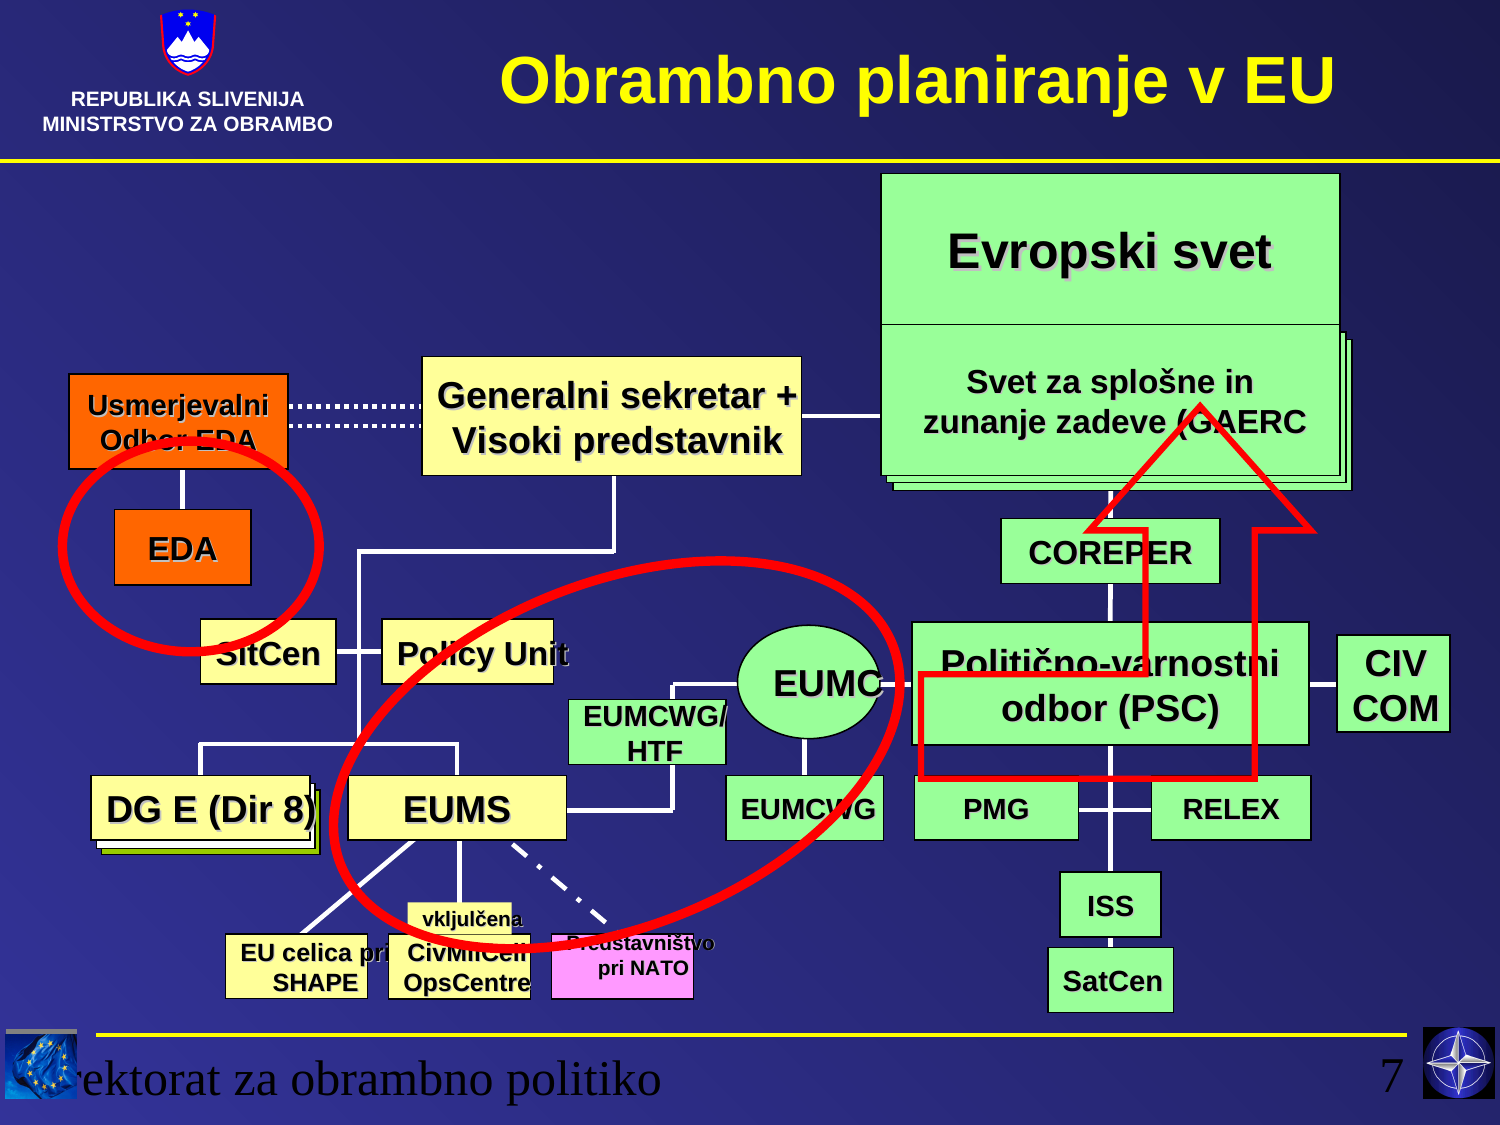

# Obrambno planiranje v EU
Evropski svet
Svet za splošne in
 zunanje zadeve (GAERC
Generalni sekretar +
Visoki predstavnik
Usmerjevalni
Odbor EDA
SitCen
Policy Unit
DG E (Dir 8)
EUMS
DG E
EDA
COREPER
Politično-varnostni
odbor (PSC)
EUMC
CIV
COM
EUMCWG/
HTF
PMG
RELEX
ISS
SatCen
EUMCWG
vkljulčena
EU celica pri
SHAPE
CivMilCell
OpsCentre
Predstavništvo
pri NATO
7
Direktorat za obrambno politiko